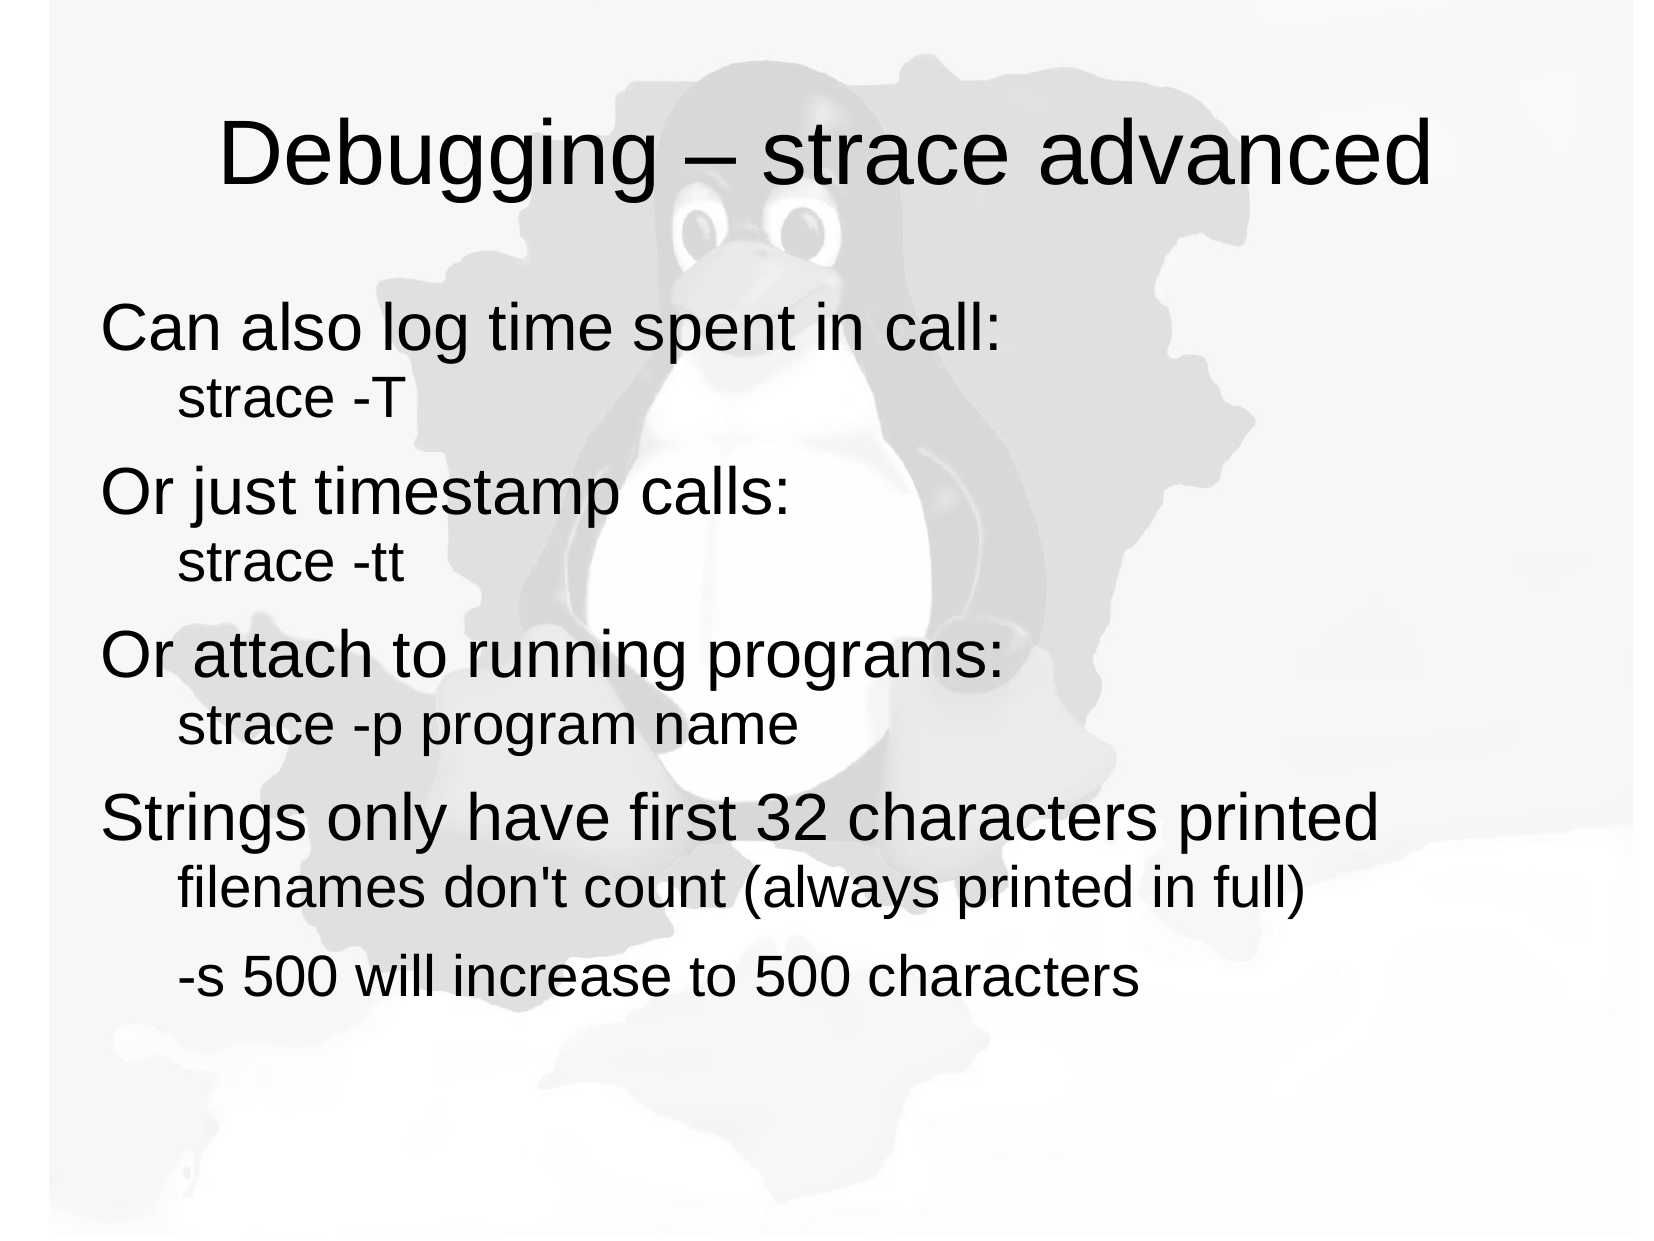

# Debugging – strace advanced
Can also log time spent in call:
strace -T
Or just timestamp calls:
strace -tt
Or attach to running programs:
strace -p program name
Strings only have first 32 characters printed
filenames don't count (always printed in full)
-s 500 will increase to 500 characters